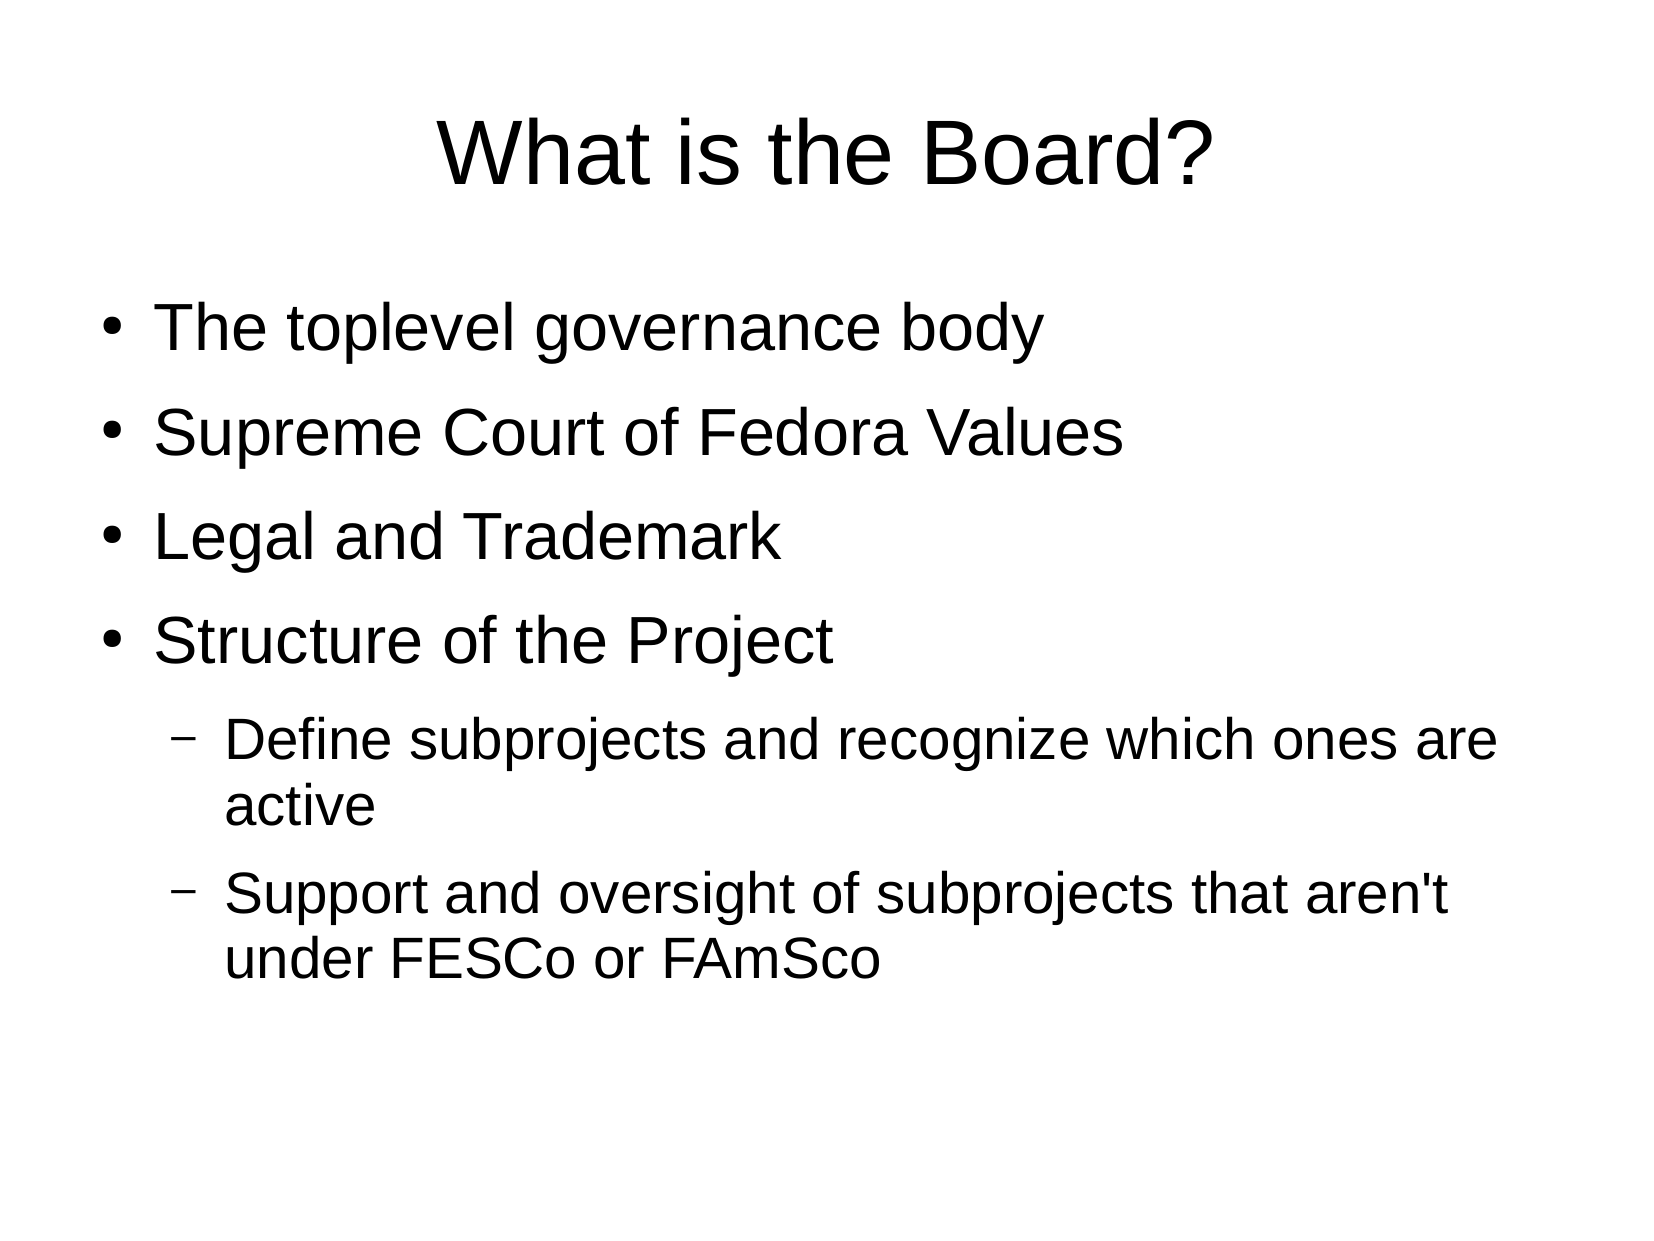

# What is the Board?
The toplevel governance body
Supreme Court of Fedora Values
Legal and Trademark
Structure of the Project
Define subprojects and recognize which ones are active
Support and oversight of subprojects that aren't under FESCo or FAmSco